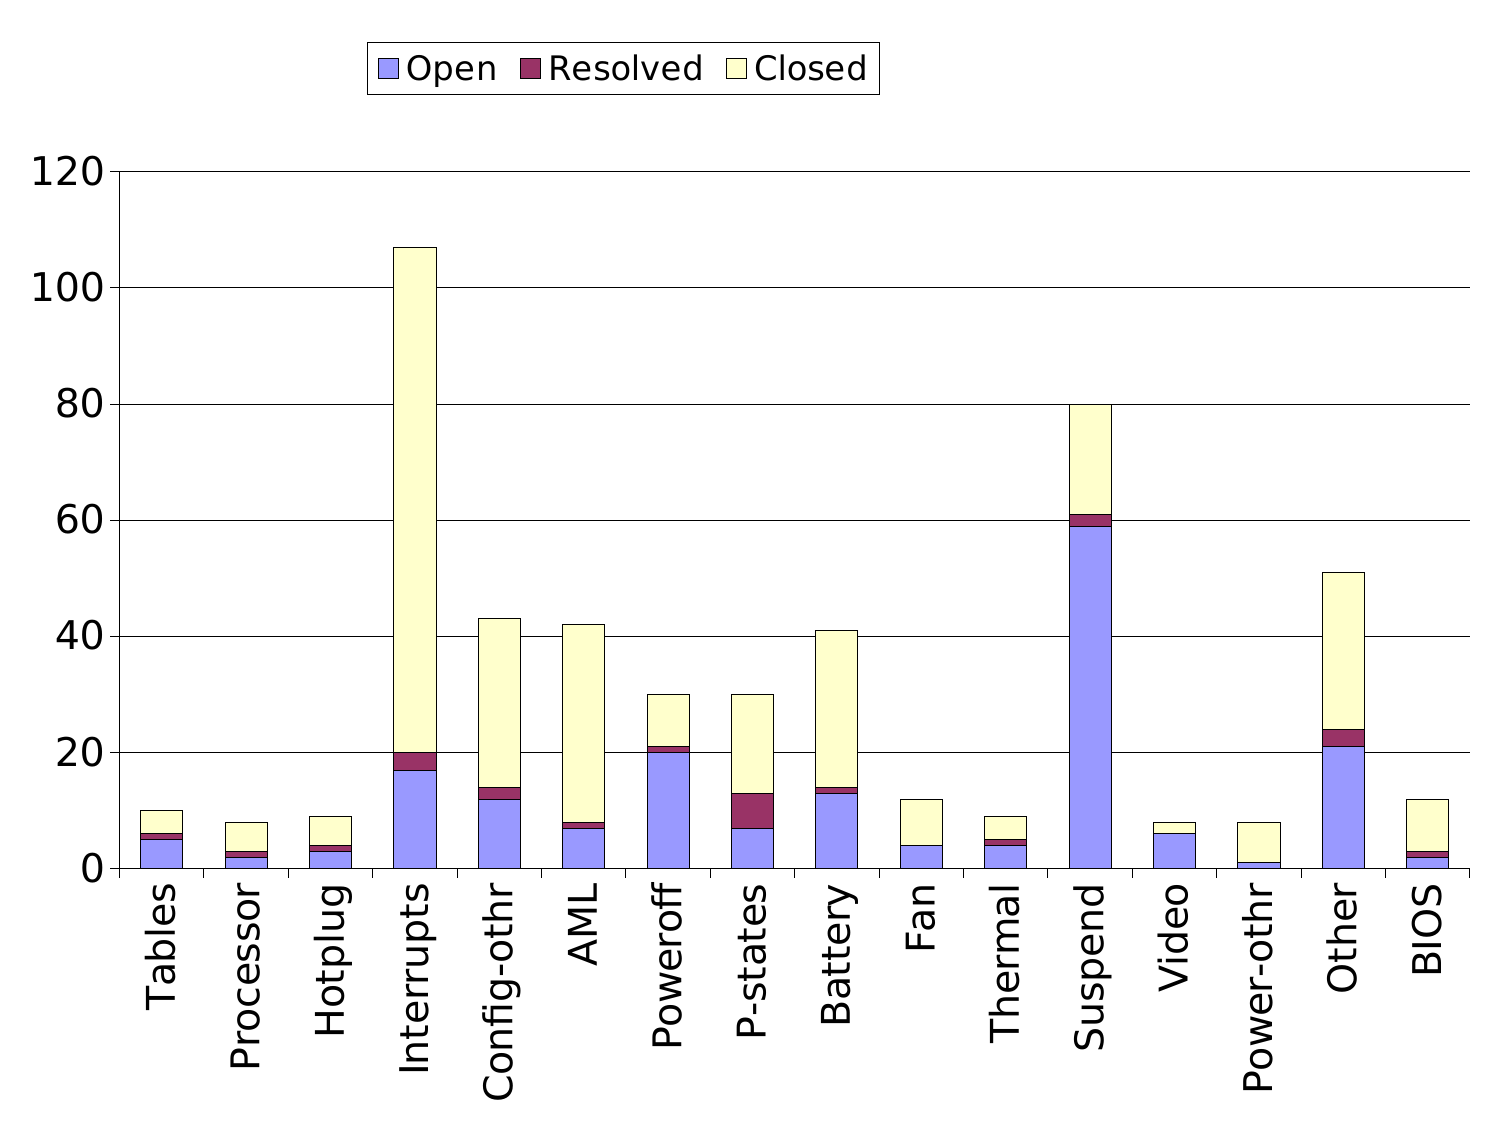

### Chart
| Category | Open | Resolved | Closed |
|---|---|---|---|
| Tables | 5.0 | 1.0 | 4.0 |
| Processor | 2.0 | 1.0 | 5.0 |
| Hotplug | 3.0 | 1.0 | 5.0 |
| Interrupts | 17.0 | 3.0 | 87.0 |
| Config-othr | 12.0 | 2.0 | 29.0 |
| AML | 7.0 | 1.0 | 34.0 |
| Poweroff | 20.0 | 1.0 | 9.0 |
| P-states | 7.0 | 6.0 | 17.0 |
| Battery | 13.0 | 1.0 | 27.0 |
| Fan | 4.0 | 0.0 | 8.0 |
| Thermal | 4.0 | 1.0 | 4.0 |
| Suspend | 59.0 | 2.0 | 19.0 |
| Video | 6.0 | 0.0 | 2.0 |
| Power-othr | 1.0 | 0.0 | 7.0 |
| Other | 21.0 | 3.0 | 27.0 |
| BIOS | 2.0 | 1.0 | 9.0 |